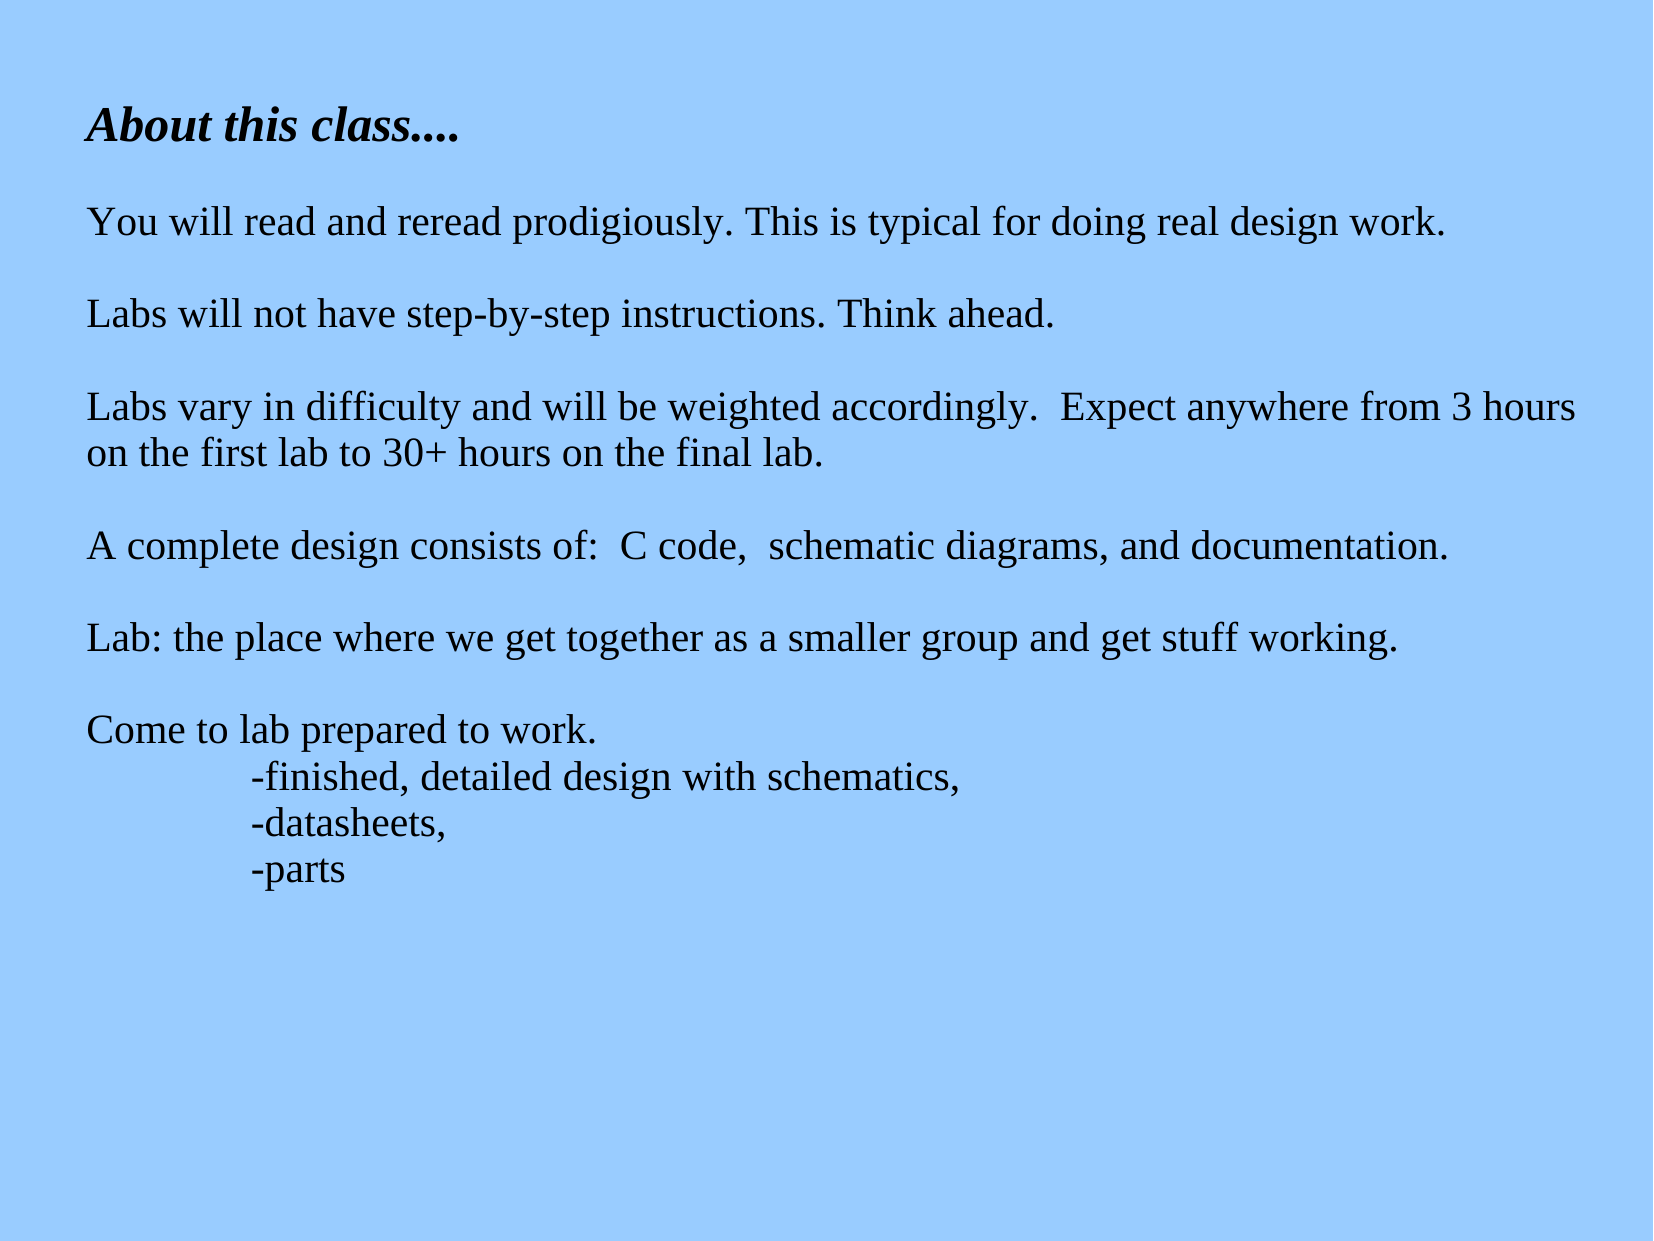

About this class....
You will read and reread prodigiously. This is typical for doing real design work.
Labs will not have step-by-step instructions. Think ahead.
Labs vary in difficulty and will be weighted accordingly. Expect anywhere from 3 hours on the first lab to 30+ hours on the final lab.
A complete design consists of: C code, schematic diagrams, and documentation.
Lab: the place where we get together as a smaller group and get stuff working.
Come to lab prepared to work.
	-finished, detailed design with schematics,
	-datasheets,
	-parts